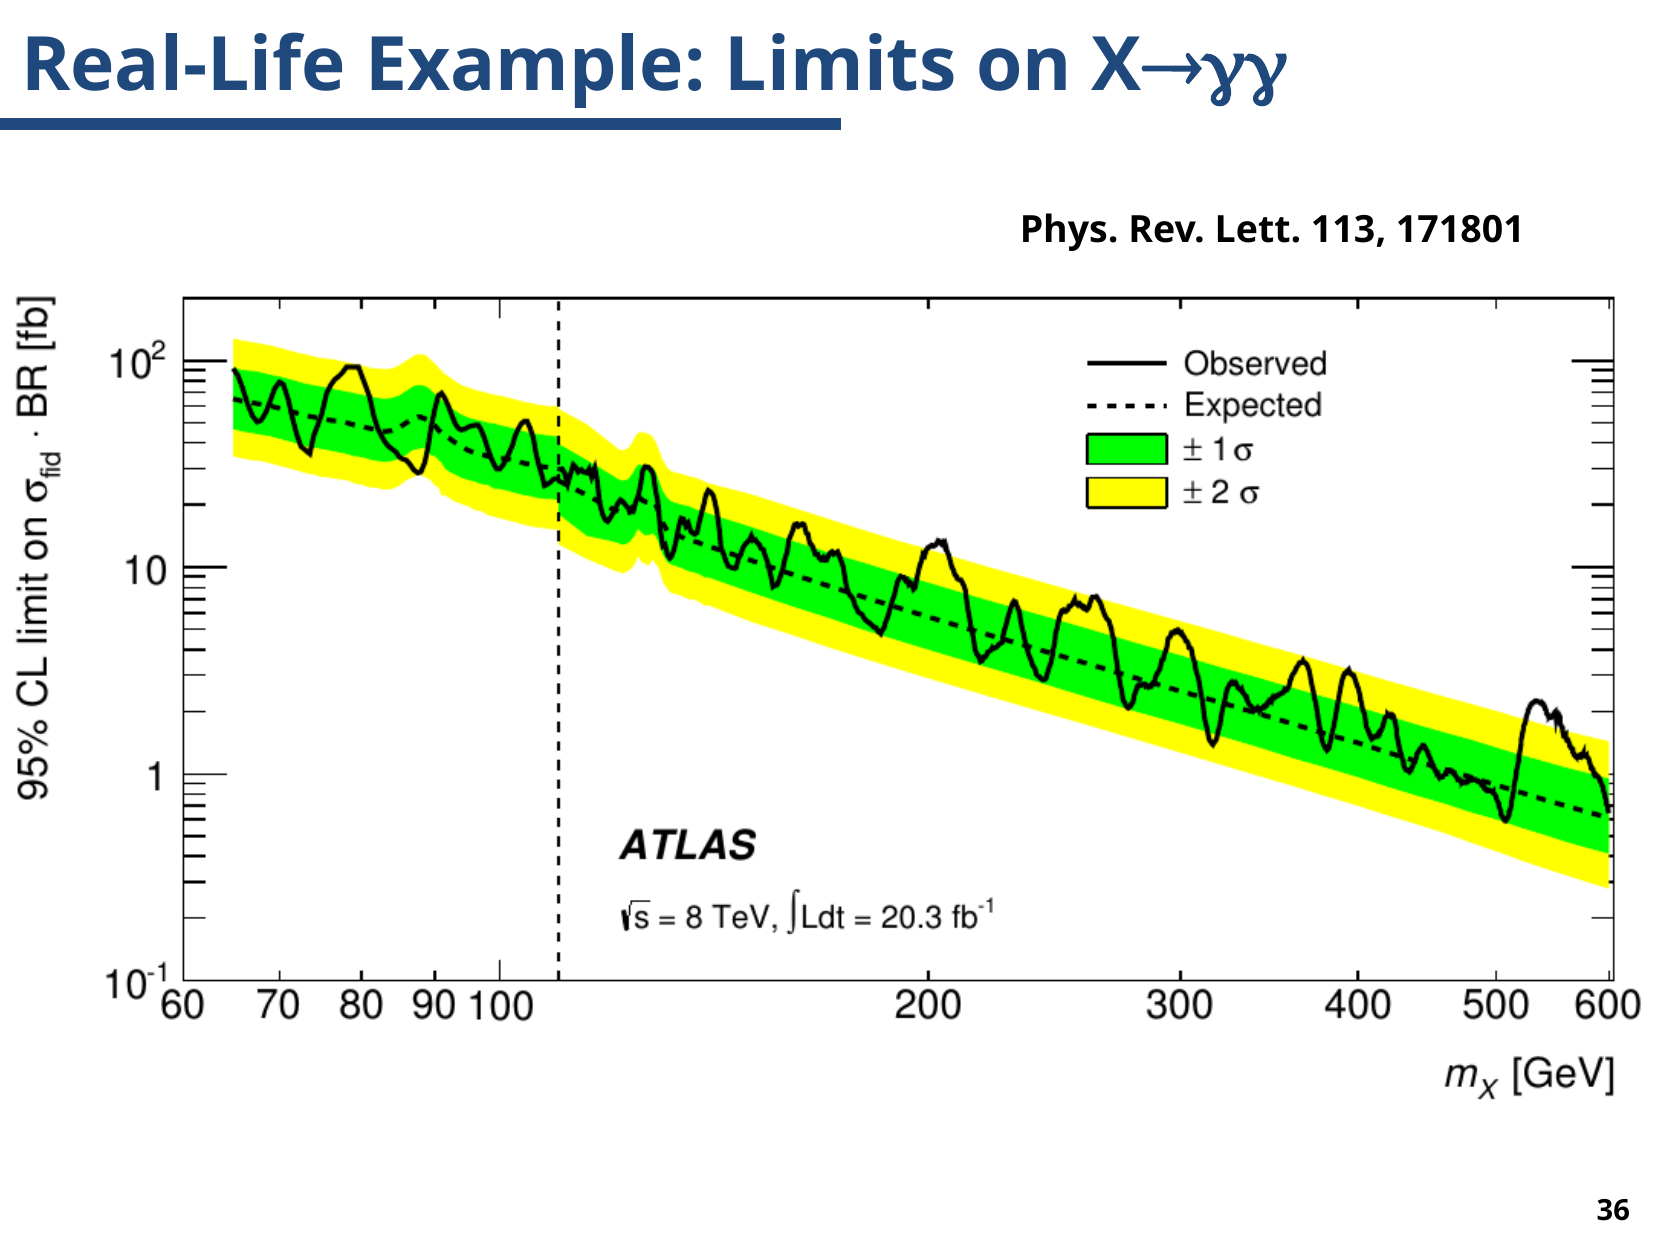

# Real-Life Example: Limits on X®gg
Phys. Rev. Lett. 113, 171801
36